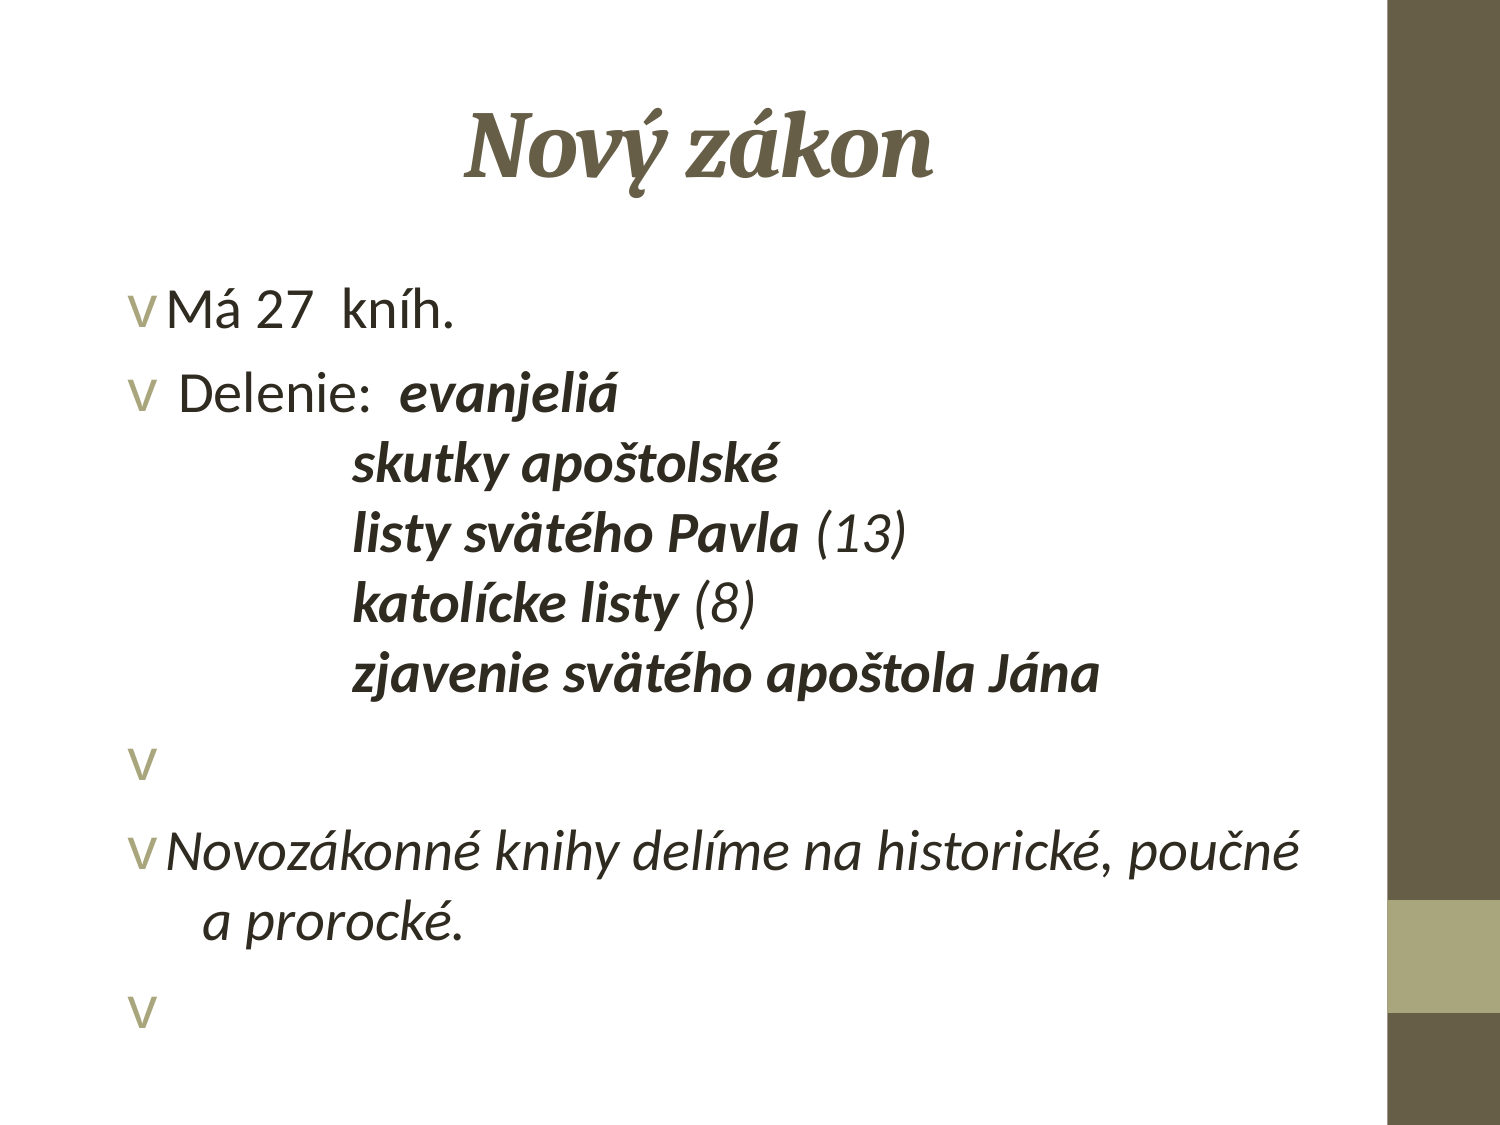

# Nový zákon
Má 27 kníh.
 Delenie: evanjeliá
		skutky apoštolské
		listy svätého Pavla (13)
		katolícke listy (8)
		zjavenie svätého apoštola Jána
Novozákonné knihy delíme na historické, poučné a prorocké.